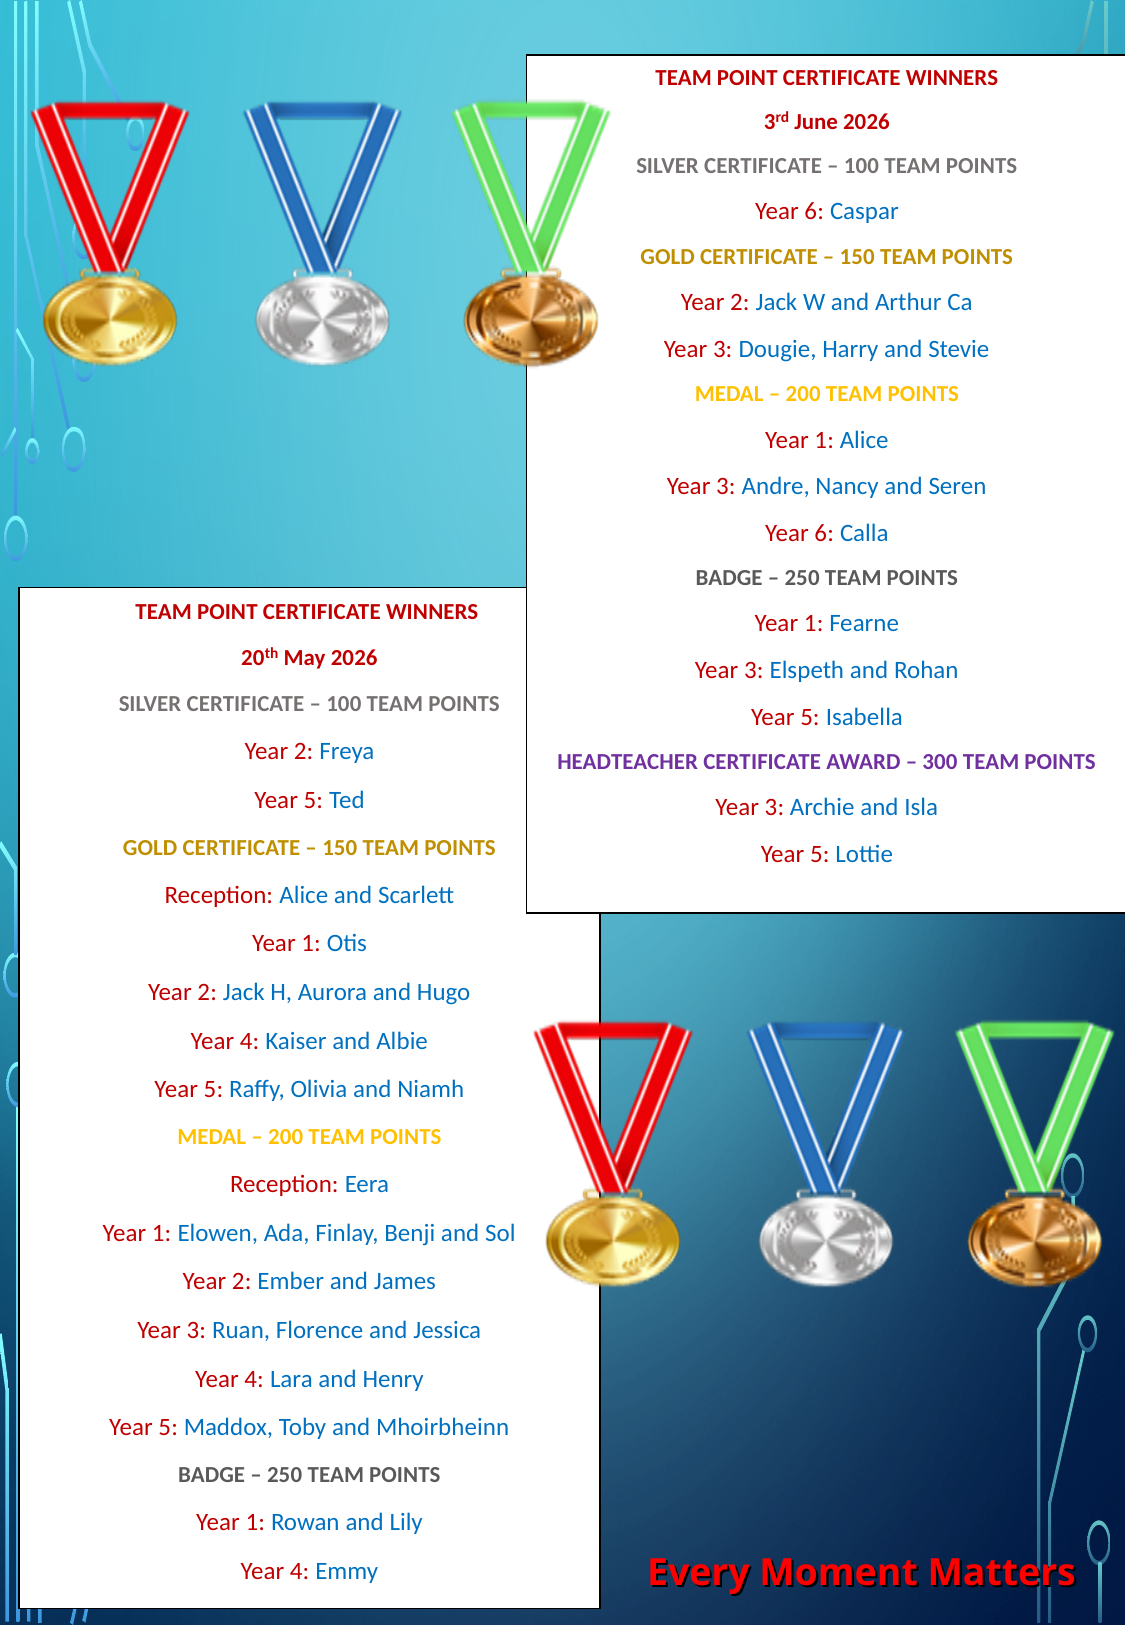

TEAM POINT CERTIFICATE WINNERS
3rd June 2026
SILVER CERTIFICATE – 100 TEAM POINTS
Year 6: Caspar
GOLD CERTIFICATE – 150 TEAM POINTS
Year 2: Jack W and Arthur Ca
Year 3: Dougie, Harry and Stevie
MEDAL – 200 TEAM POINTS
Year 1: Alice
Year 3: Andre, Nancy and Seren
Year 6: Calla
BADGE – 250 TEAM POINTS
Year 1: Fearne
Year 3: Elspeth and Rohan
Year 5: Isabella
HEADTEACHER CERTIFICATE AWARD – 300 TEAM POINTS
Year 3: Archie and Isla
Year 5: Lottie
TEAM POINT CERTIFICATE WINNERS
20th May 2026
SILVER CERTIFICATE – 100 TEAM POINTS
Year 2: Freya
Year 5: Ted
GOLD CERTIFICATE – 150 TEAM POINTS
Reception: Alice and Scarlett
Year 1: Otis
Year 2: Jack H, Aurora and Hugo
Year 4: Kaiser and Albie
Year 5: Raffy, Olivia and Niamh
MEDAL – 200 TEAM POINTS
Reception: Eera
Year 1: Elowen, Ada, Finlay, Benji and Sol
Year 2: Ember and James
Year 3: Ruan, Florence and Jessica
Year 4: Lara and Henry
Year 5: Maddox, Toby and Mhoirbheinn
BADGE – 250 TEAM POINTS
Year 1: Rowan and Lily
Year 4: Emmy
Every Moment Matters